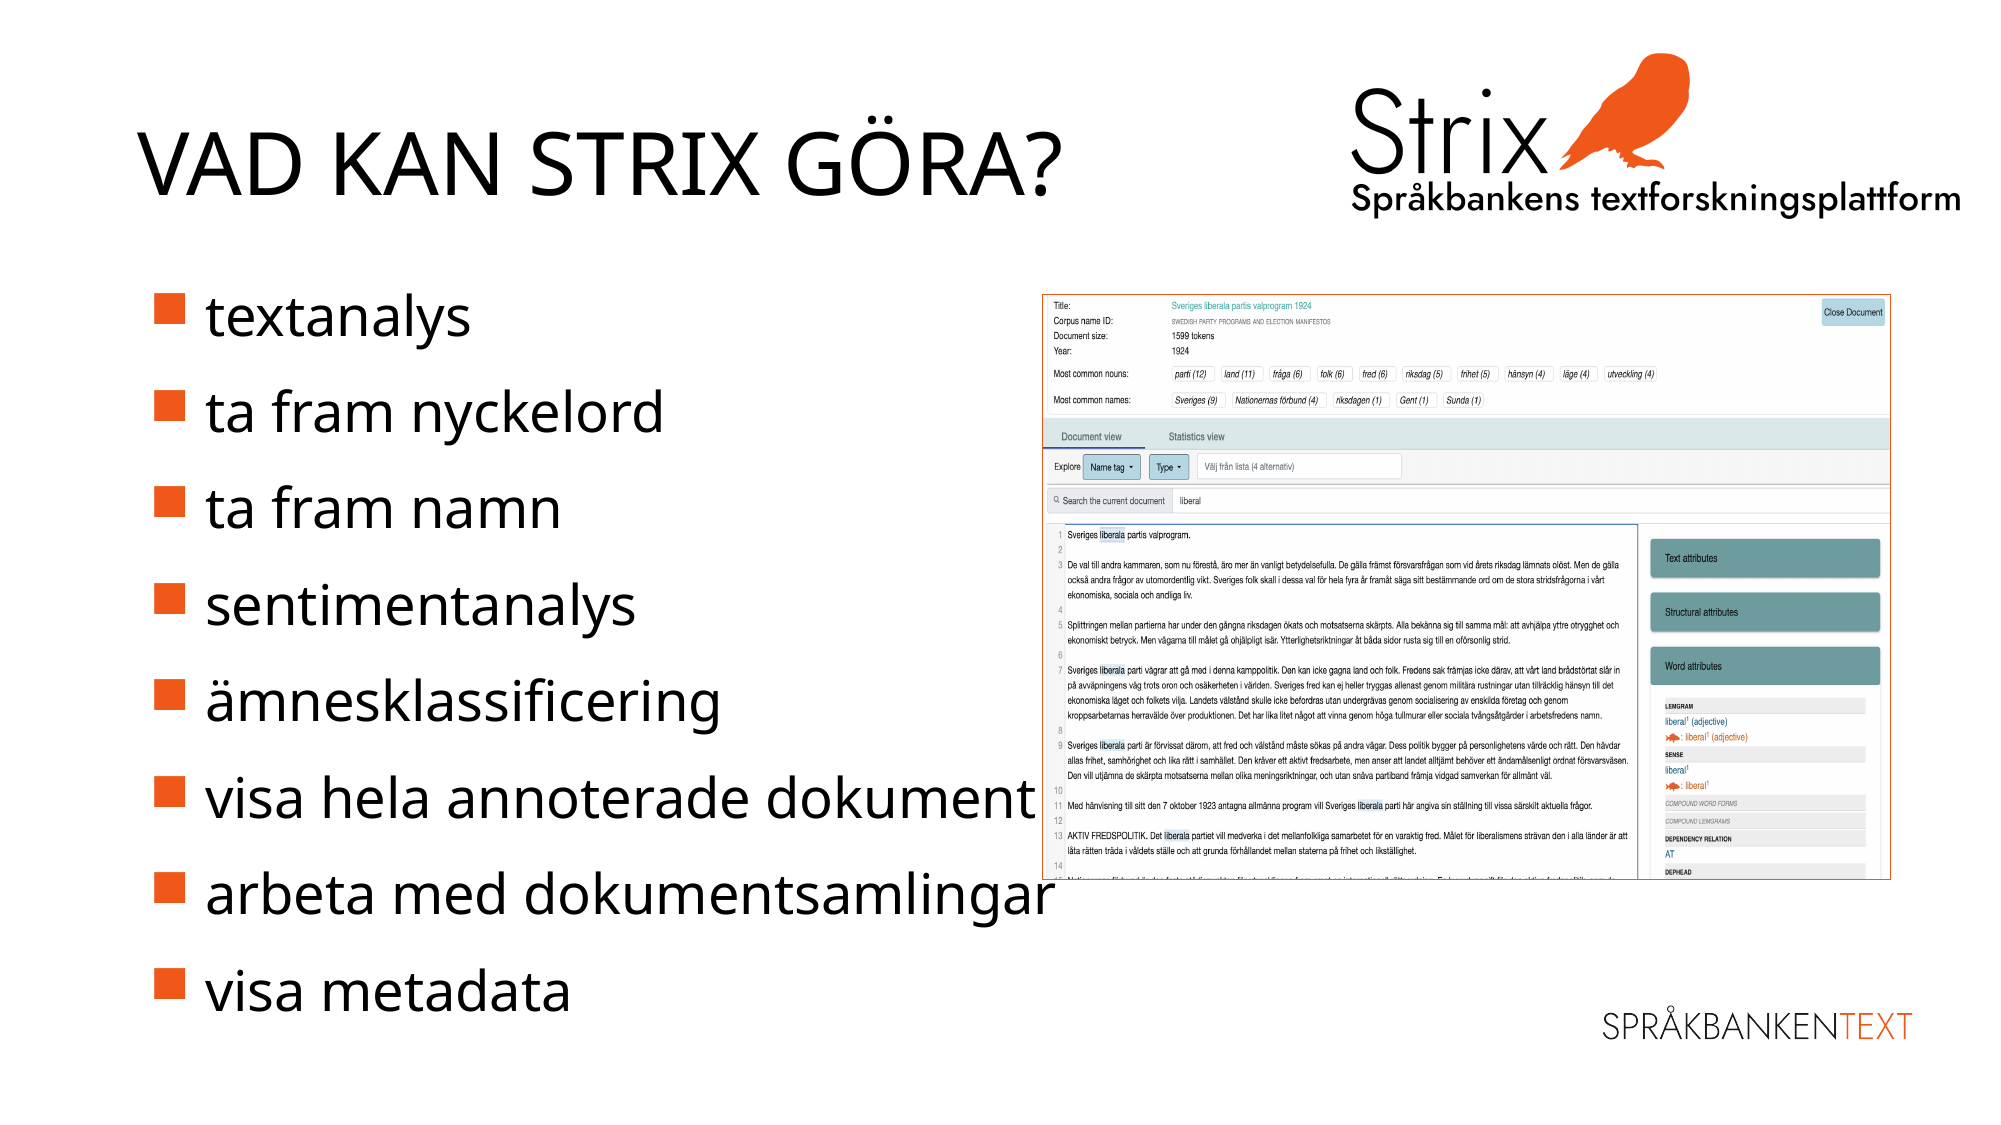

# Vad kan Strix göra?
textanalys
ta fram nyckelord
ta fram namn
sentimentanalys
ämnesklassificering
visa hela annoterade dokument
arbeta med dokumentsamlingar
visa metadata